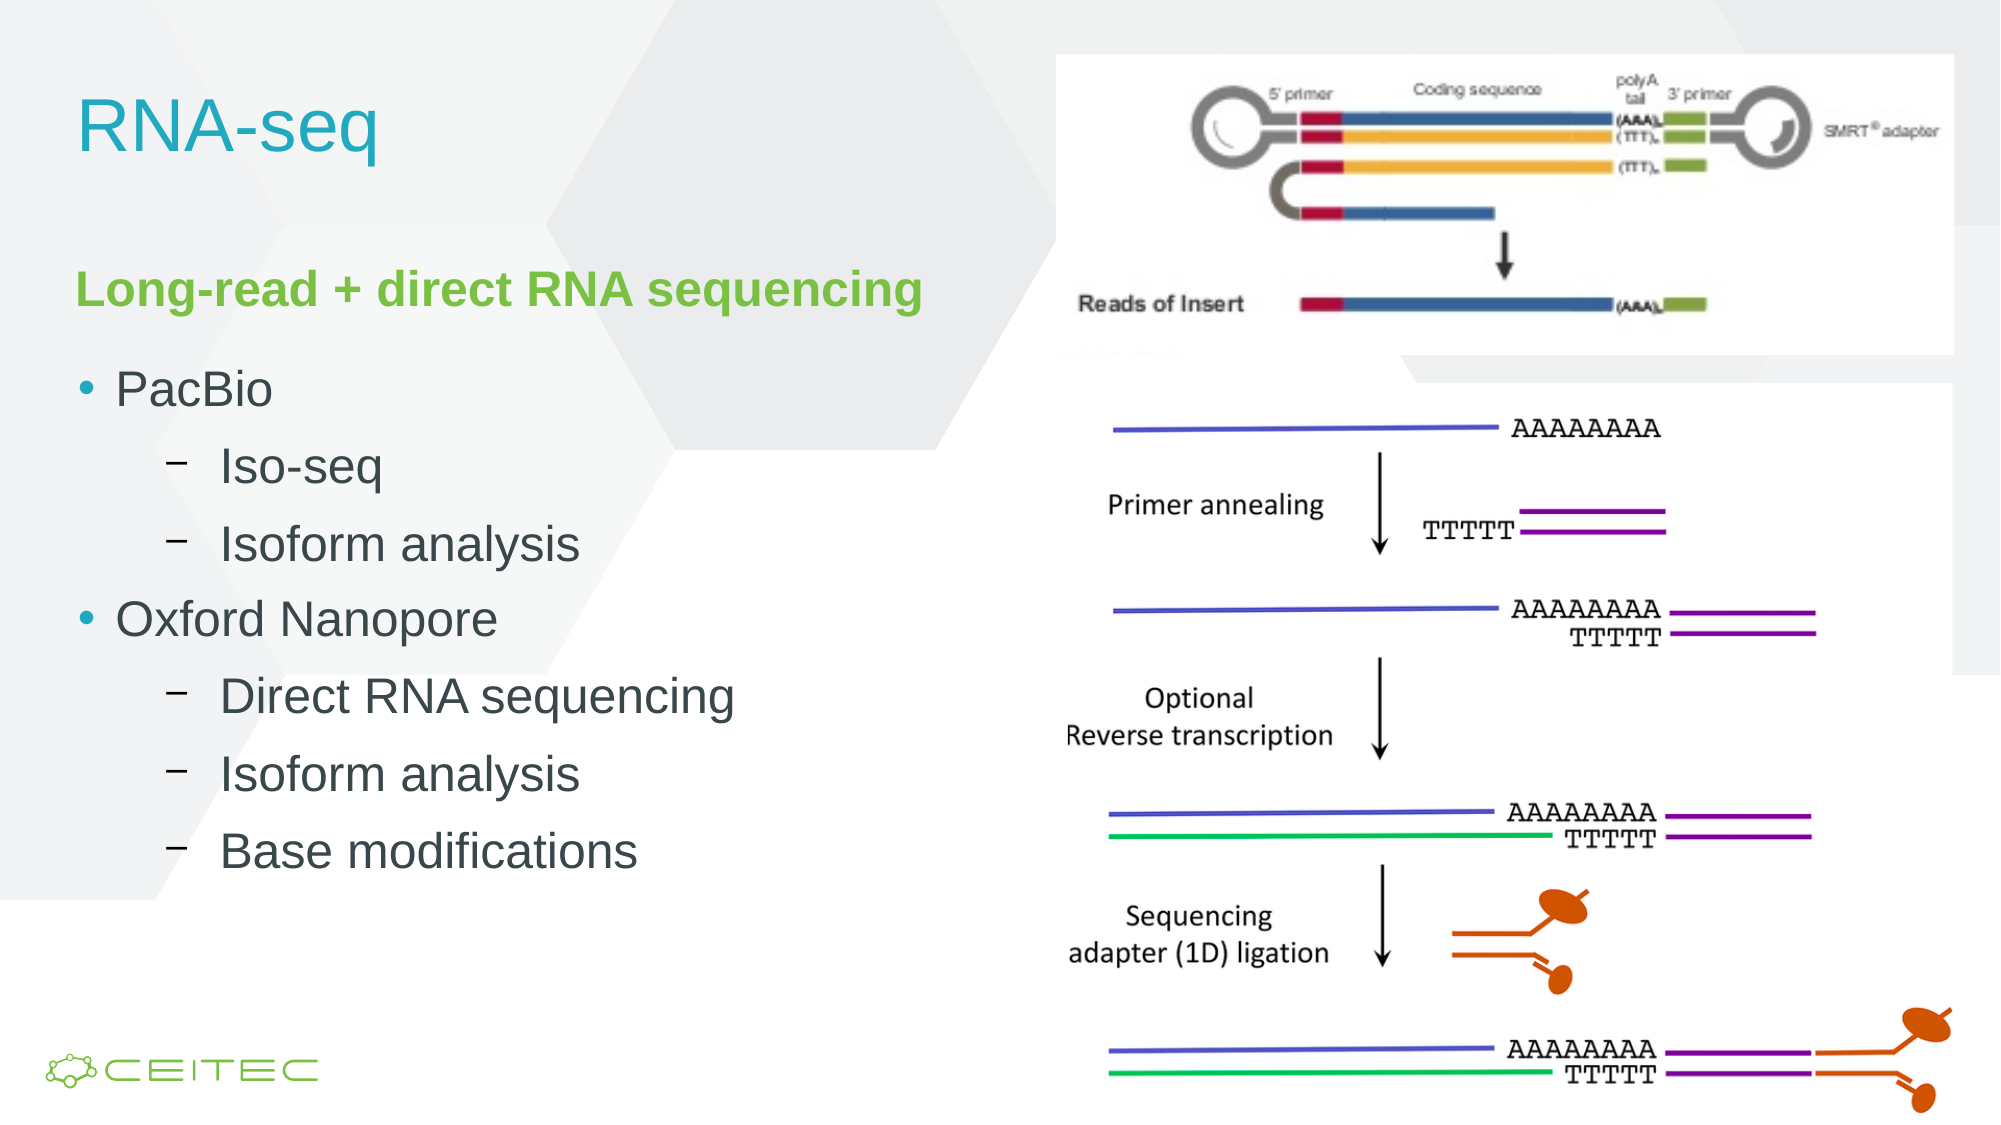

# RNA-seq
Long-read + direct RNA sequencing
PacBio
Iso-seq
Isoform analysis
Oxford Nanopore
Direct RNA sequencing
Isoform analysis
Base modifications
CEITEC at Masaryk University